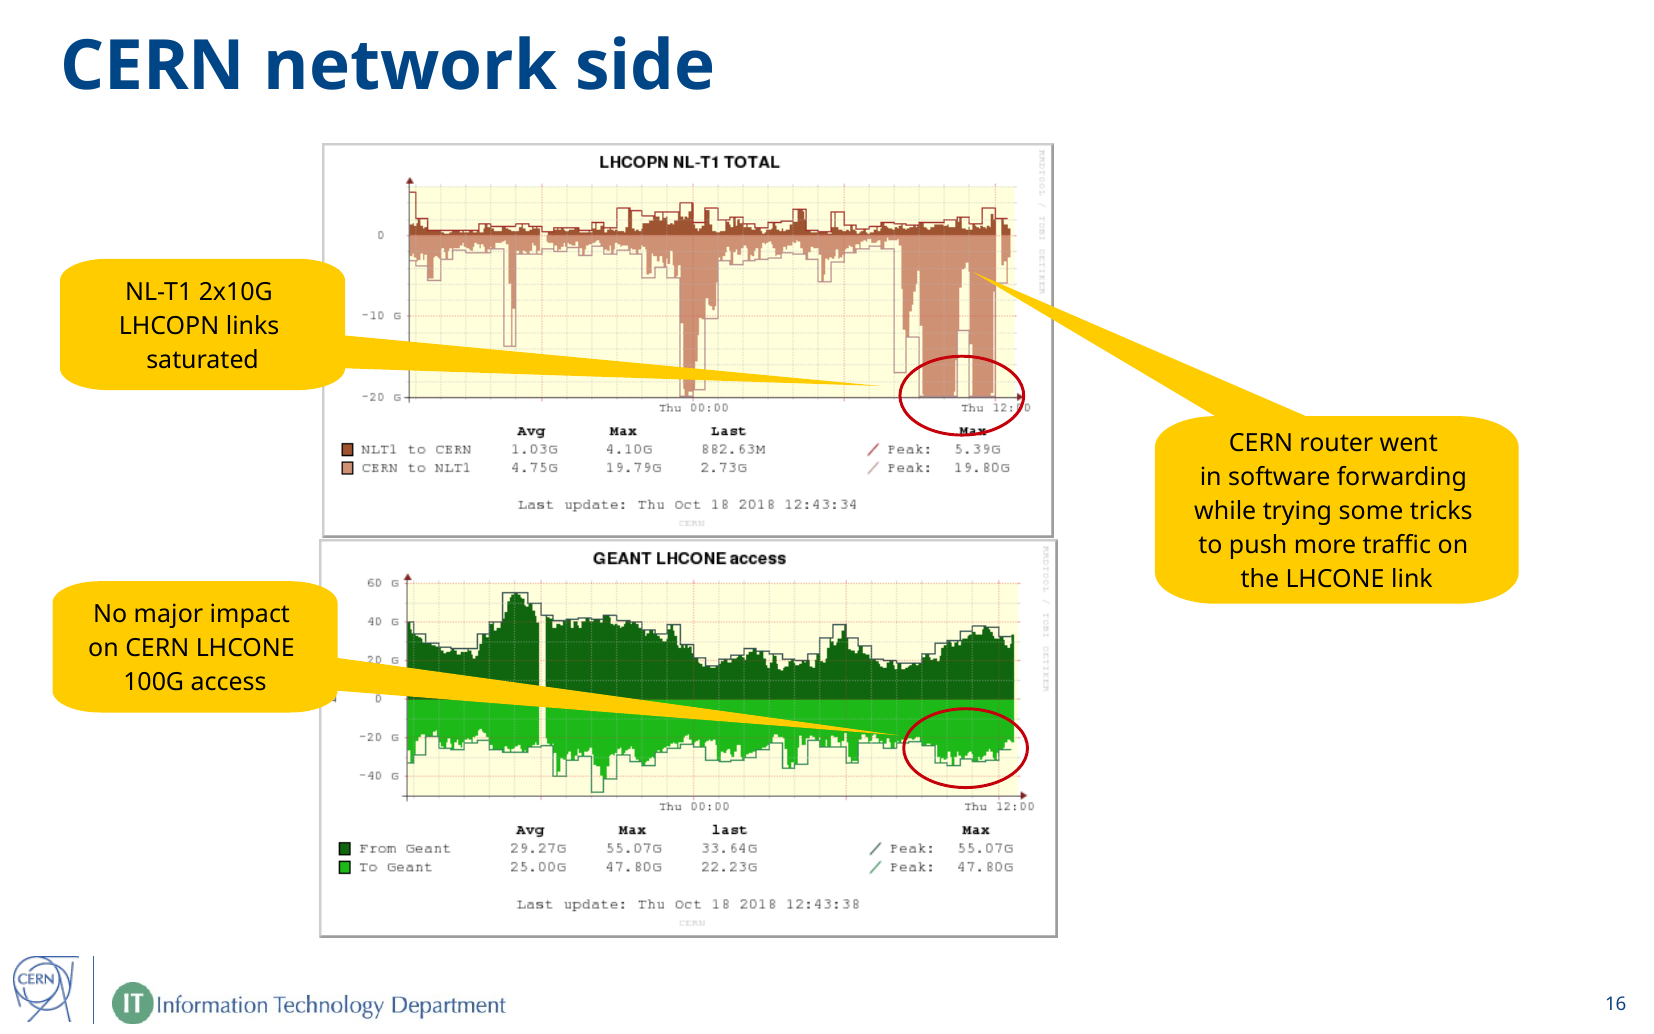

# CERN network side
NL-T1 2x10G
LHCOPN links
saturated
CERN router went
in software forwarding
while trying some tricks
to push more traffic on
the LHCONE link
No major impact
on CERN LHCONE
100G access